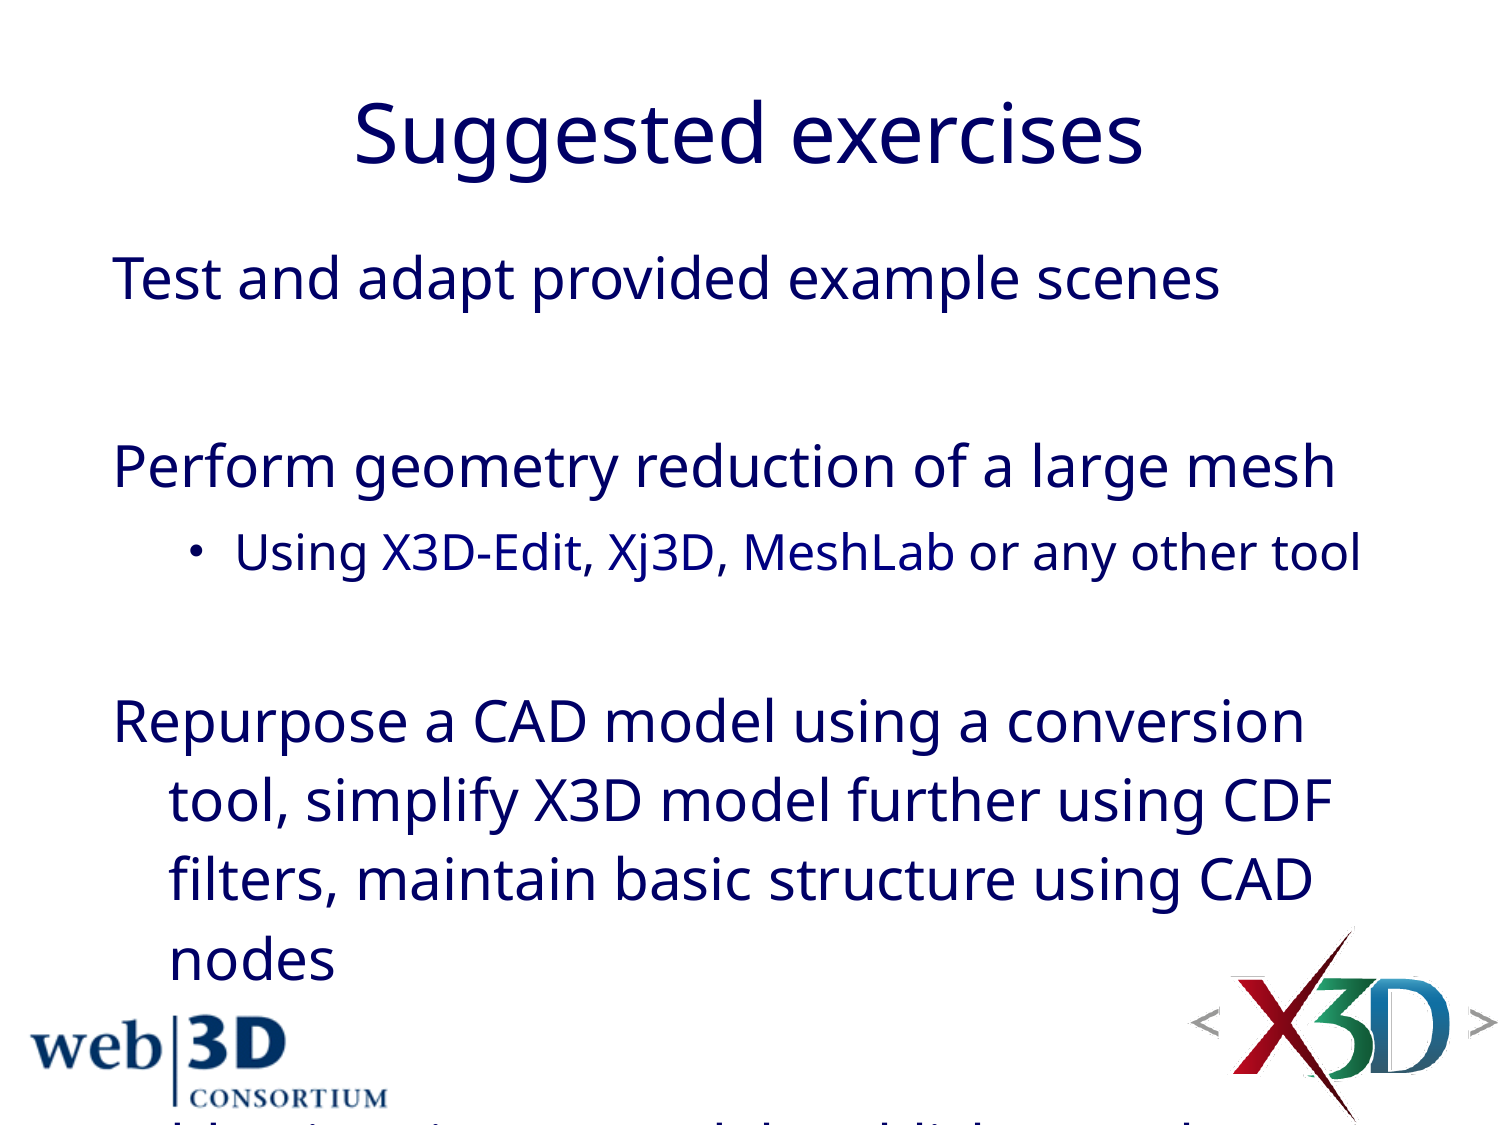

# Suggested exercises
Test and adapt provided example scenes
Perform geometry reduction of a large mesh
Using X3D-Edit, Xj3D, MeshLab or any other tool
Repurpose a CAD model using a conversion tool, simplify X3D model further using CDF filters, maintain basic structure using CAD nodes
Add animation to model, publish to Web